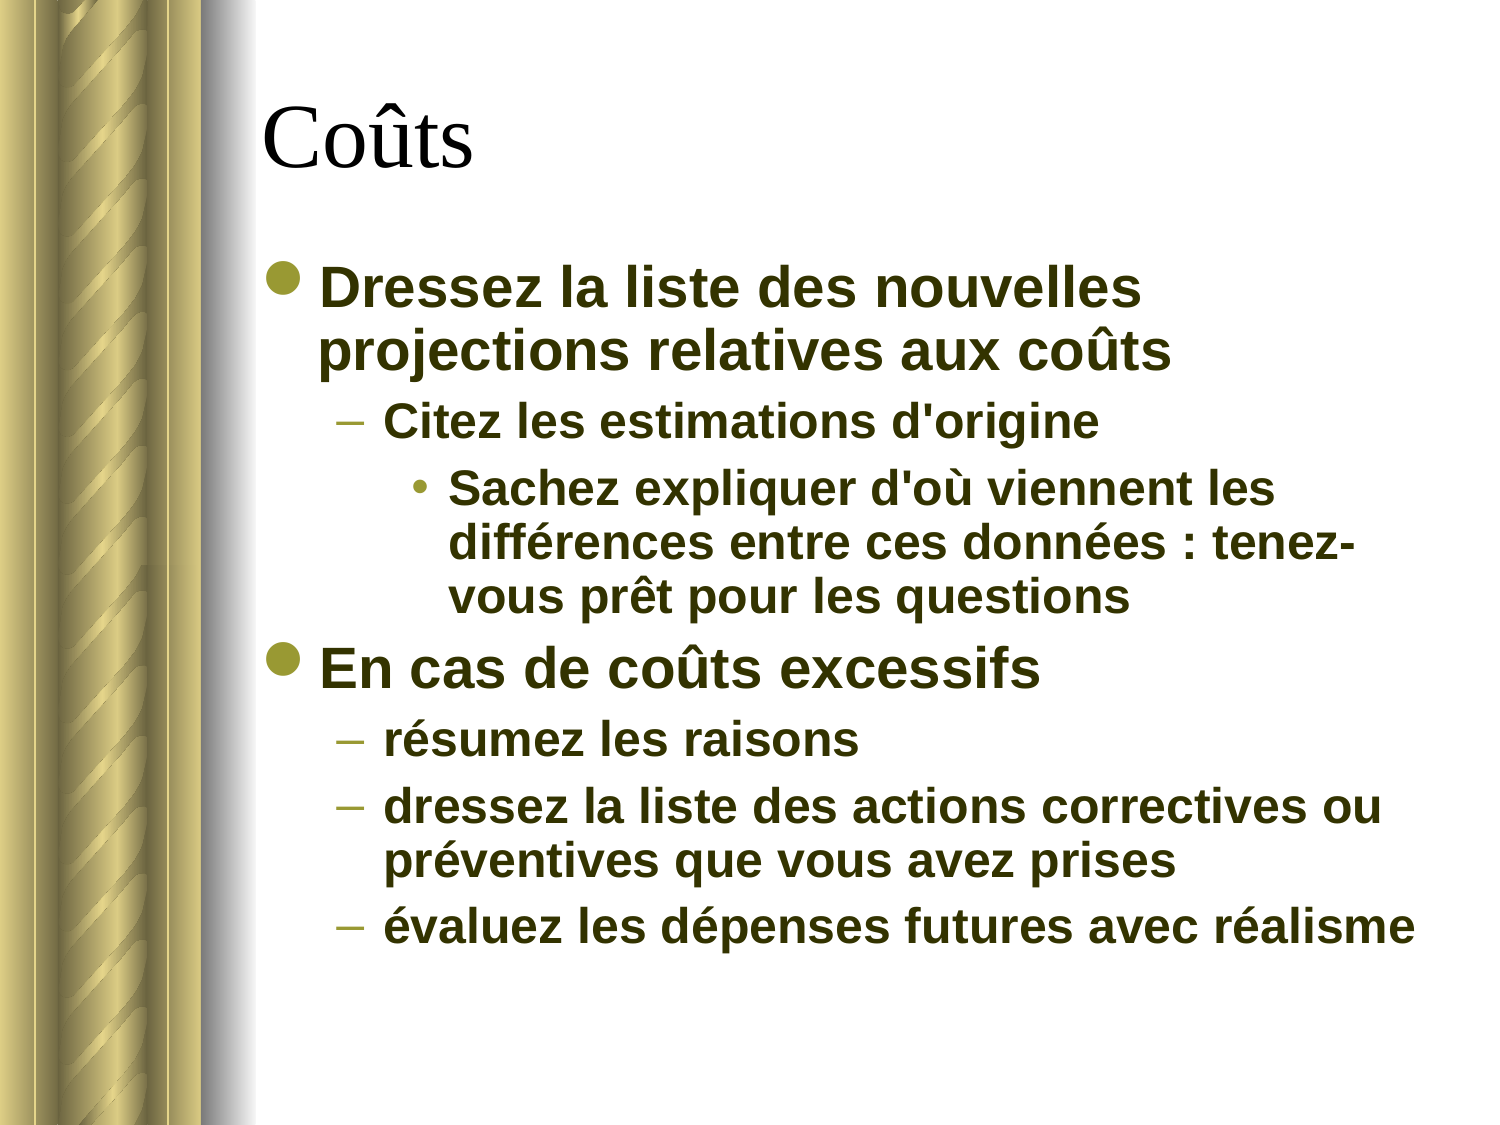

# Coûts
Dressez la liste des nouvelles projections relatives aux coûts
Citez les estimations d'origine
Sachez expliquer d'où viennent les différences entre ces données : tenez-vous prêt pour les questions
En cas de coûts excessifs
résumez les raisons
dressez la liste des actions correctives ou préventives que vous avez prises
évaluez les dépenses futures avec réalisme